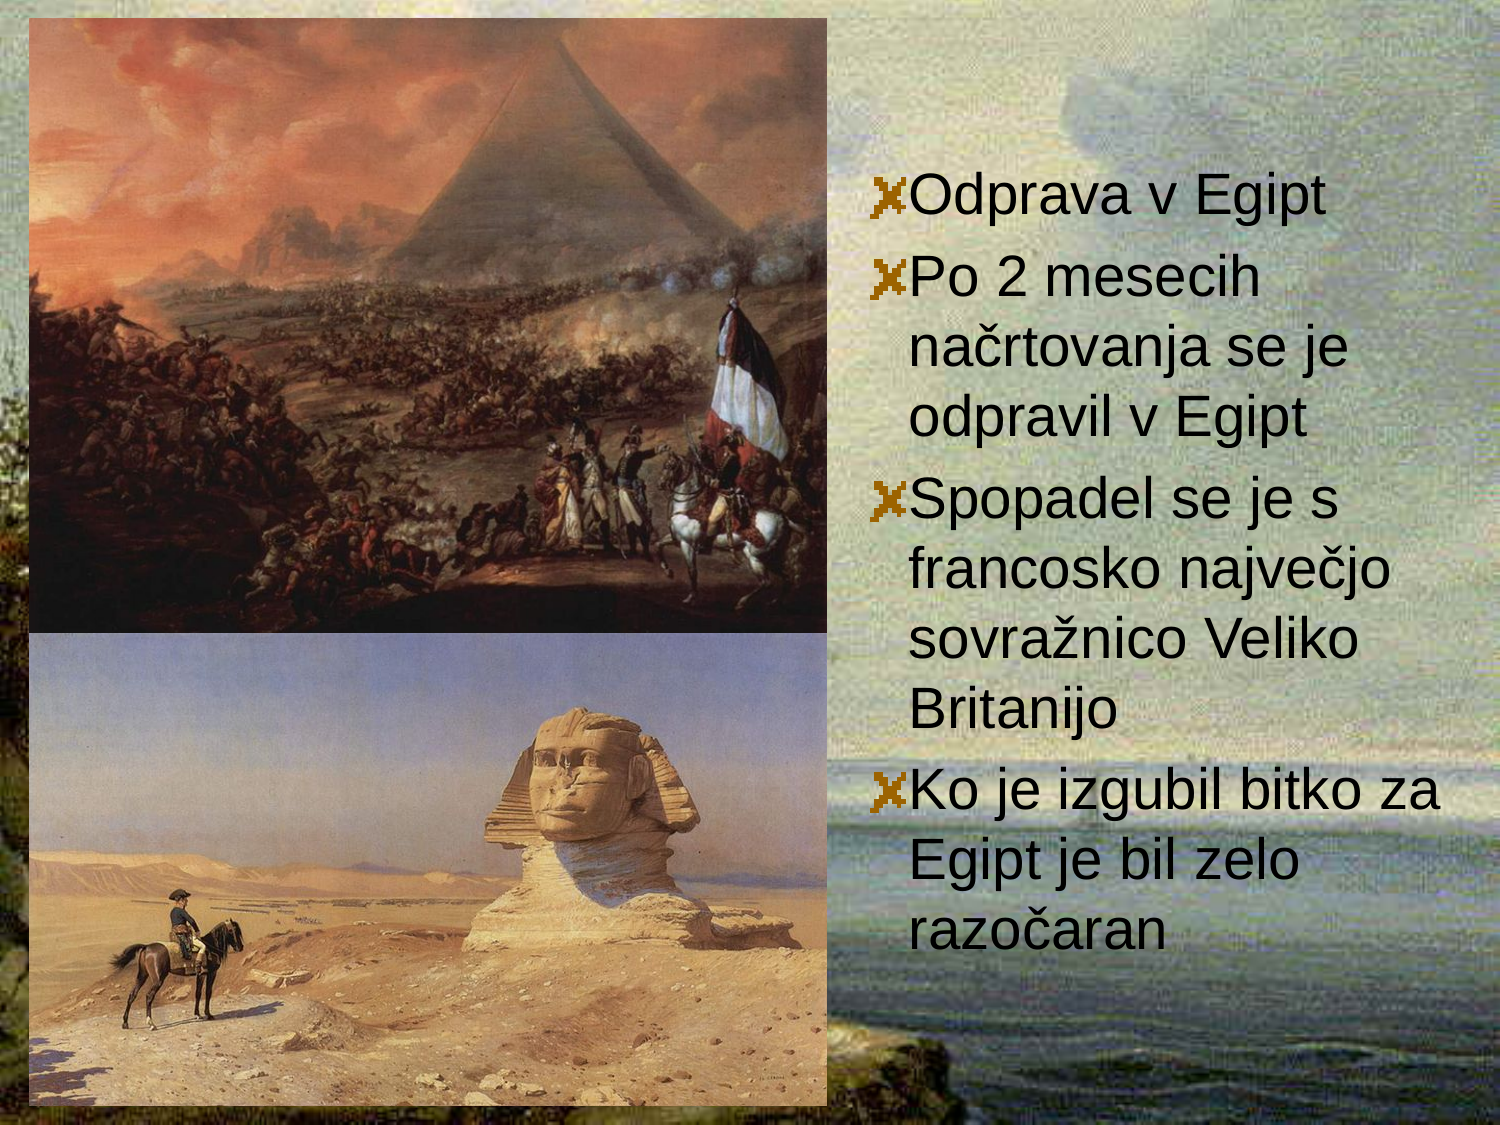

#
Odprava v Egipt
Po 2 mesecih načrtovanja se je odpravil v Egipt
Spopadel se je s francosko največjo sovražnico Veliko Britanijo
Ko je izgubil bitko za Egipt je bil zelo razočaran